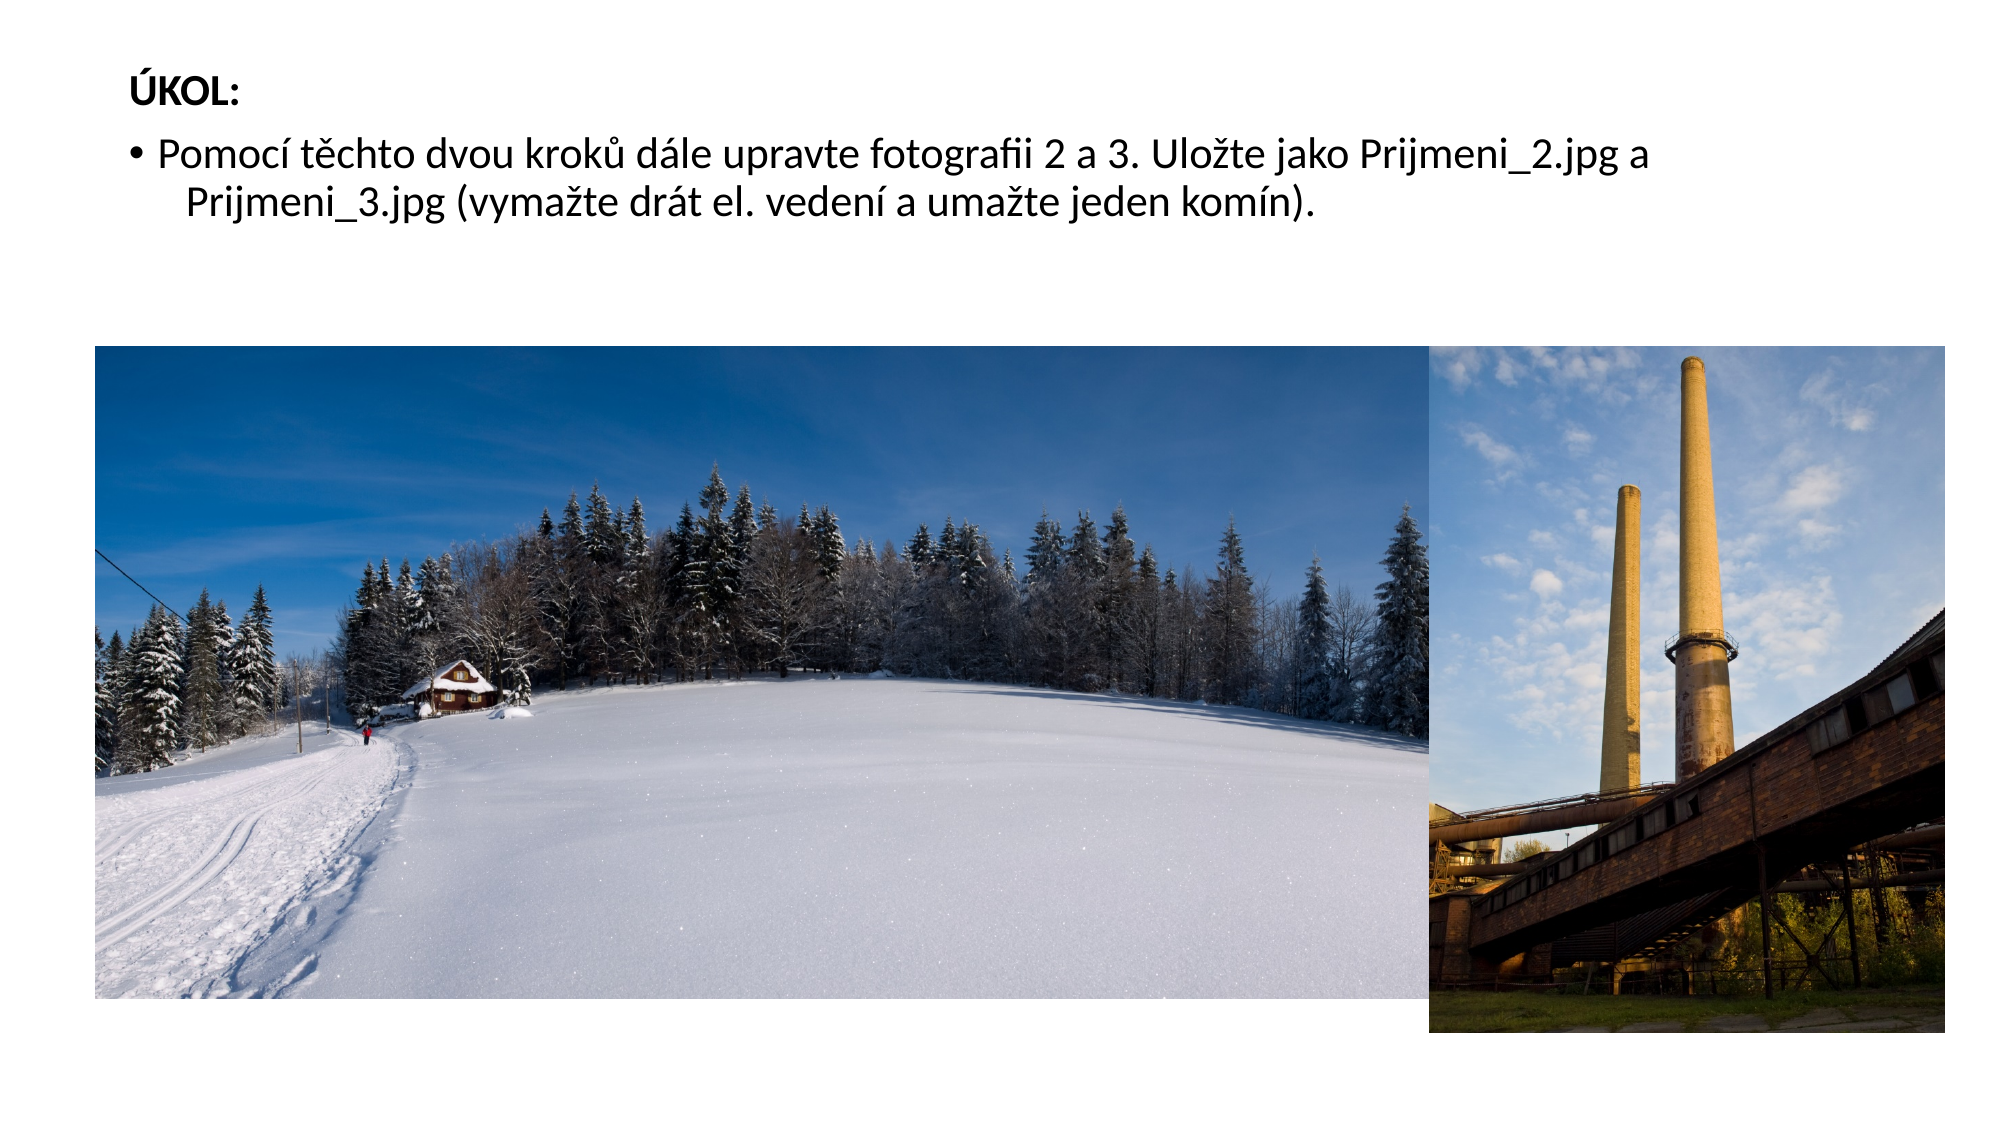

# ÚKOL:
Pomocí těchto dvou kroků dále upravte fotografii 2 a 3. Uložte jako Prijmeni_2.jpg a Prijmeni_3.jpg (vymažte drát el. vedení a umažte jeden komín).